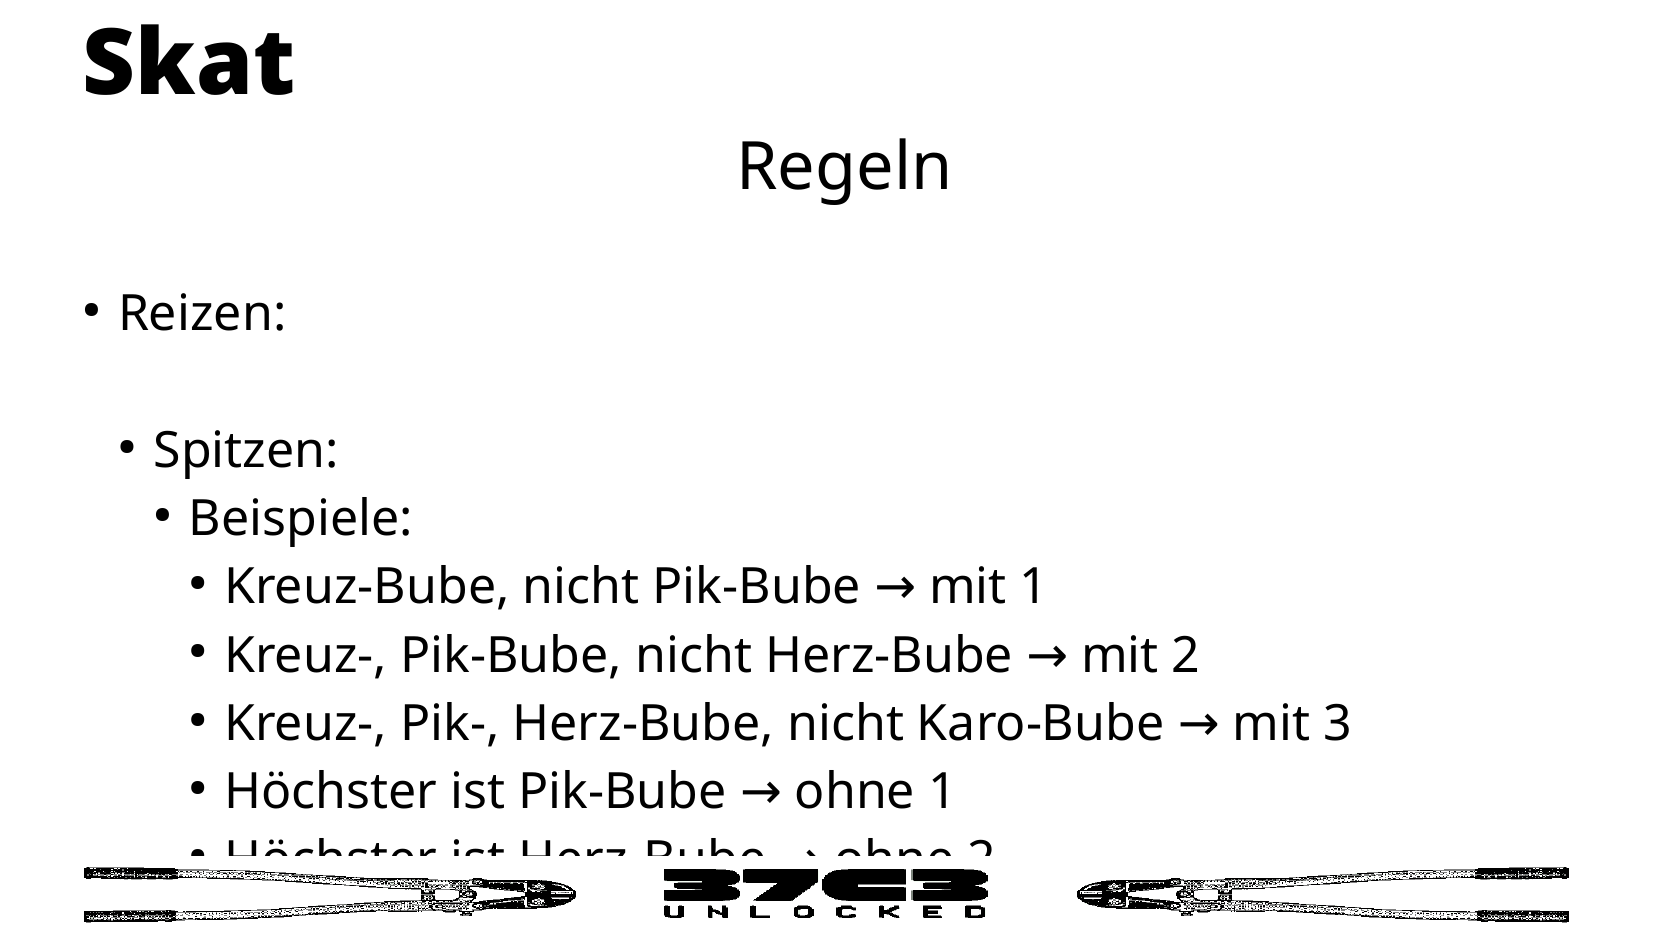

# Skat
Regeln
Reizen:
Spitzen:
Beispiele:
Kreuz-Bube, nicht Pik-Bube → mit 1
Kreuz-, Pik-Bube, nicht Herz-Bube → mit 2
Kreuz-, Pik-, Herz-Bube, nicht Karo-Bube → mit 3
Höchster ist Pik-Bube → ohne 1
Höchster ist Herz-Bube → ohne 2
Höchster ist Karo-Bube → ohne 3